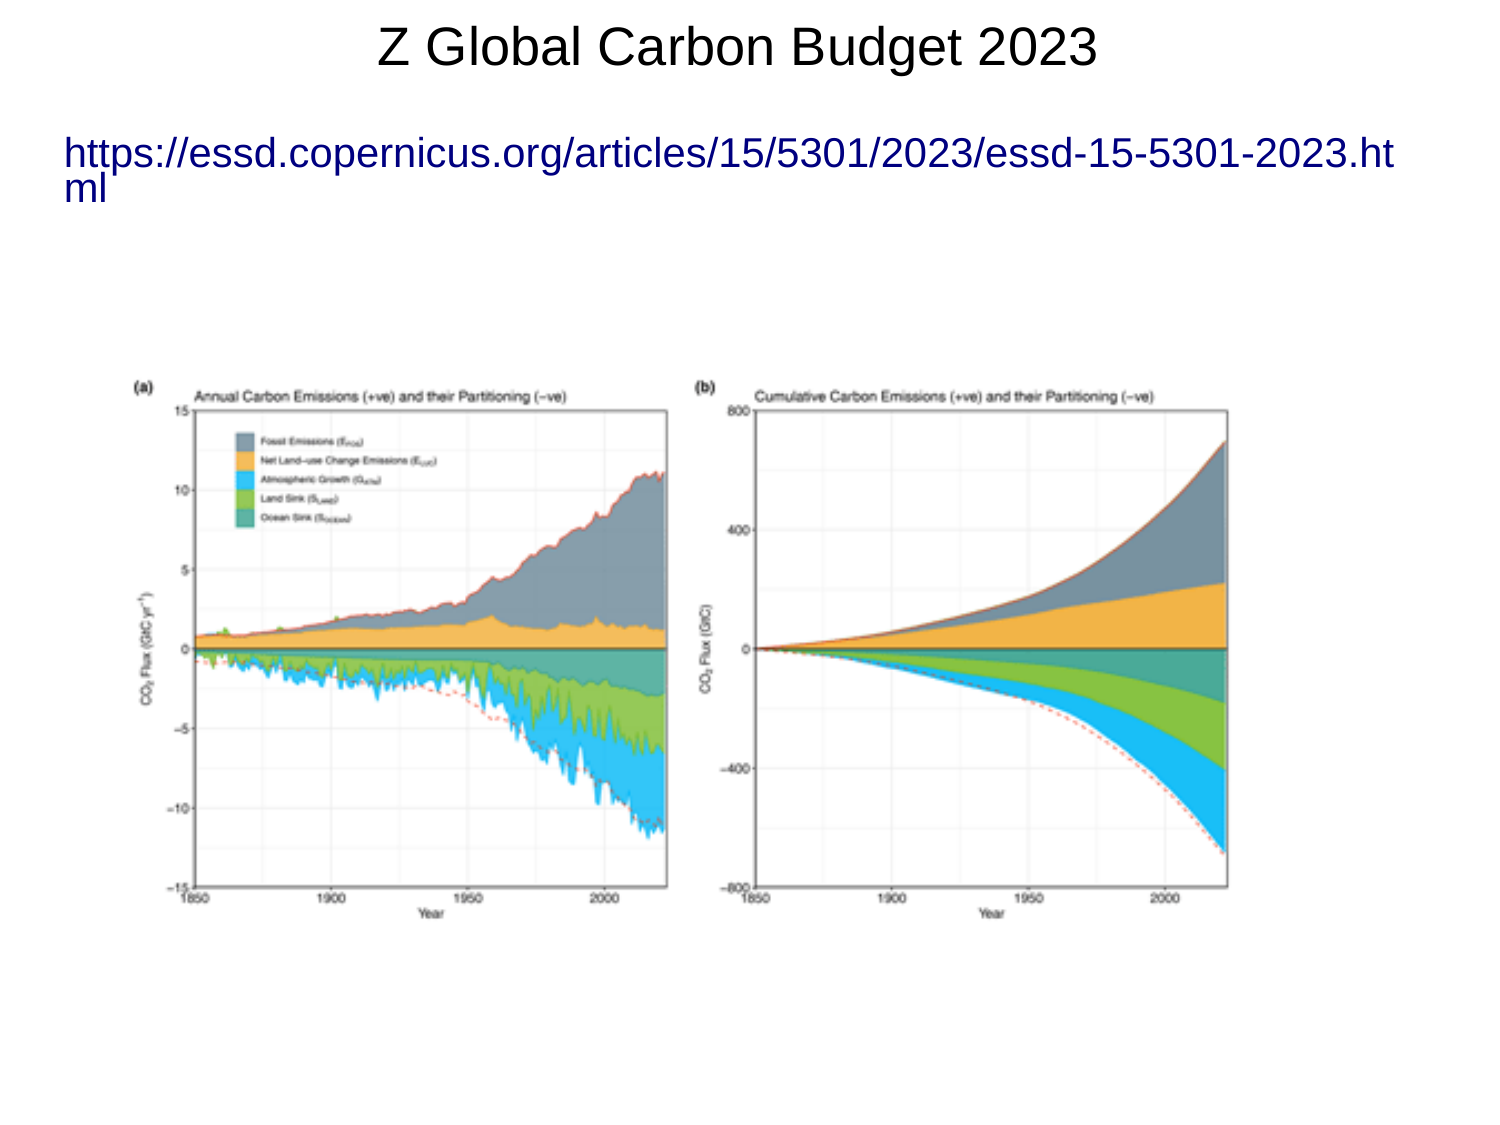

# Z Global Carbon Budget 2023 https://essd.copernicus.org/articles/15/5301/2023/essd-15-5301-2023.html